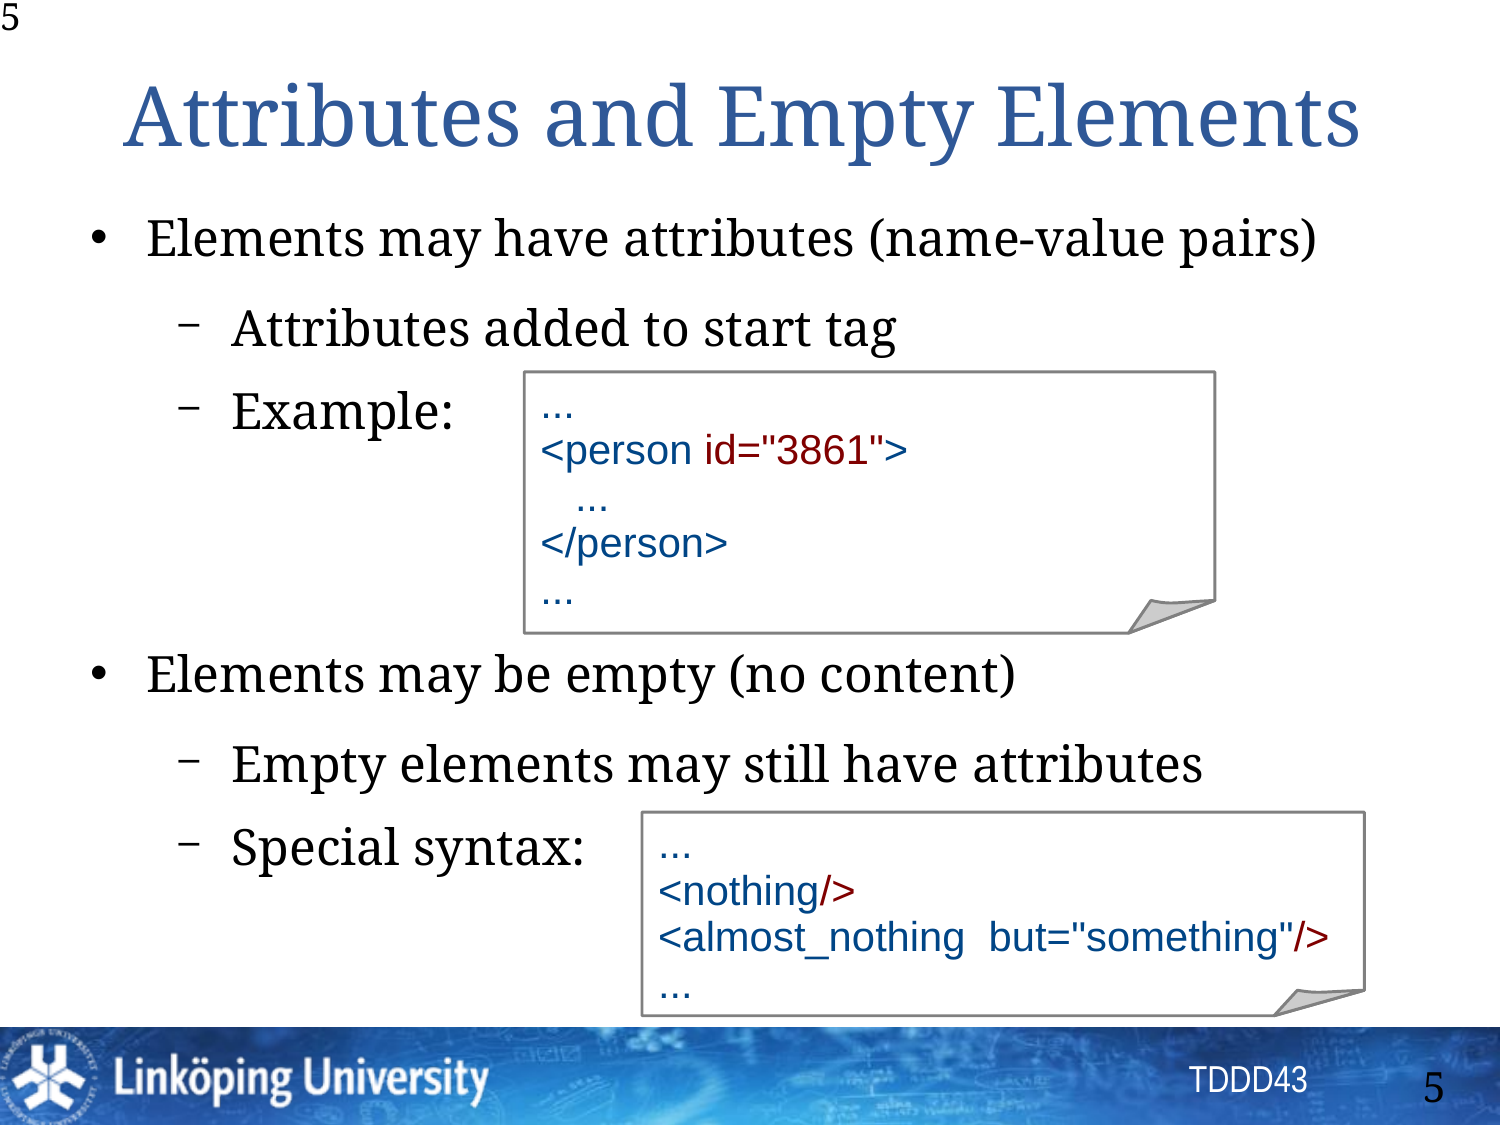

# Attributes and Empty Elements
Elements may have attributes (name-value pairs)
Attributes added to start tag
Example:
Elements may be empty (no content)
Empty elements may still have attributes
Special syntax:
...
<person id="3861">
 ...
</person>
...
...
<nothing/>
<almost_nothing but="something"/>
...